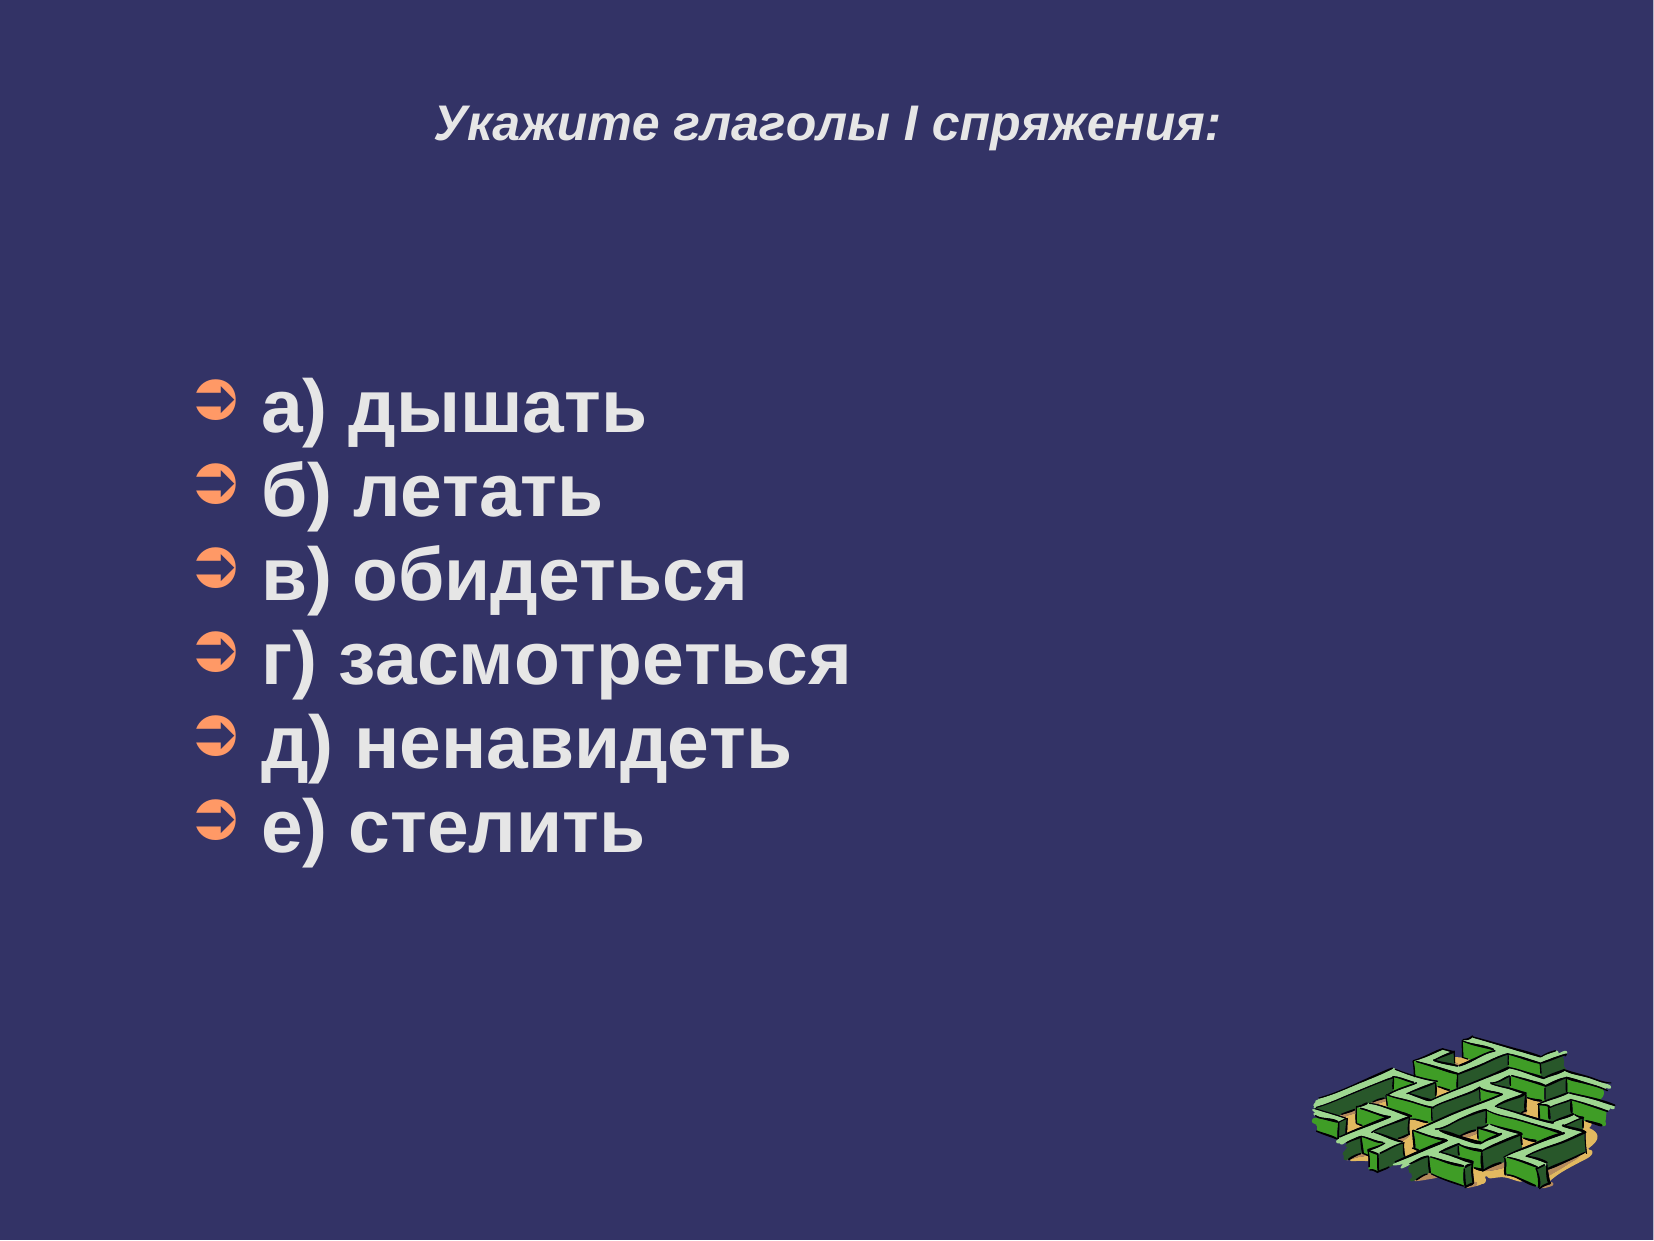

# Укажите глаголы I спряжения:
а) дышать
б) летать
в) обидеться
г) засмотреться
д) ненавидеть
е) стелить